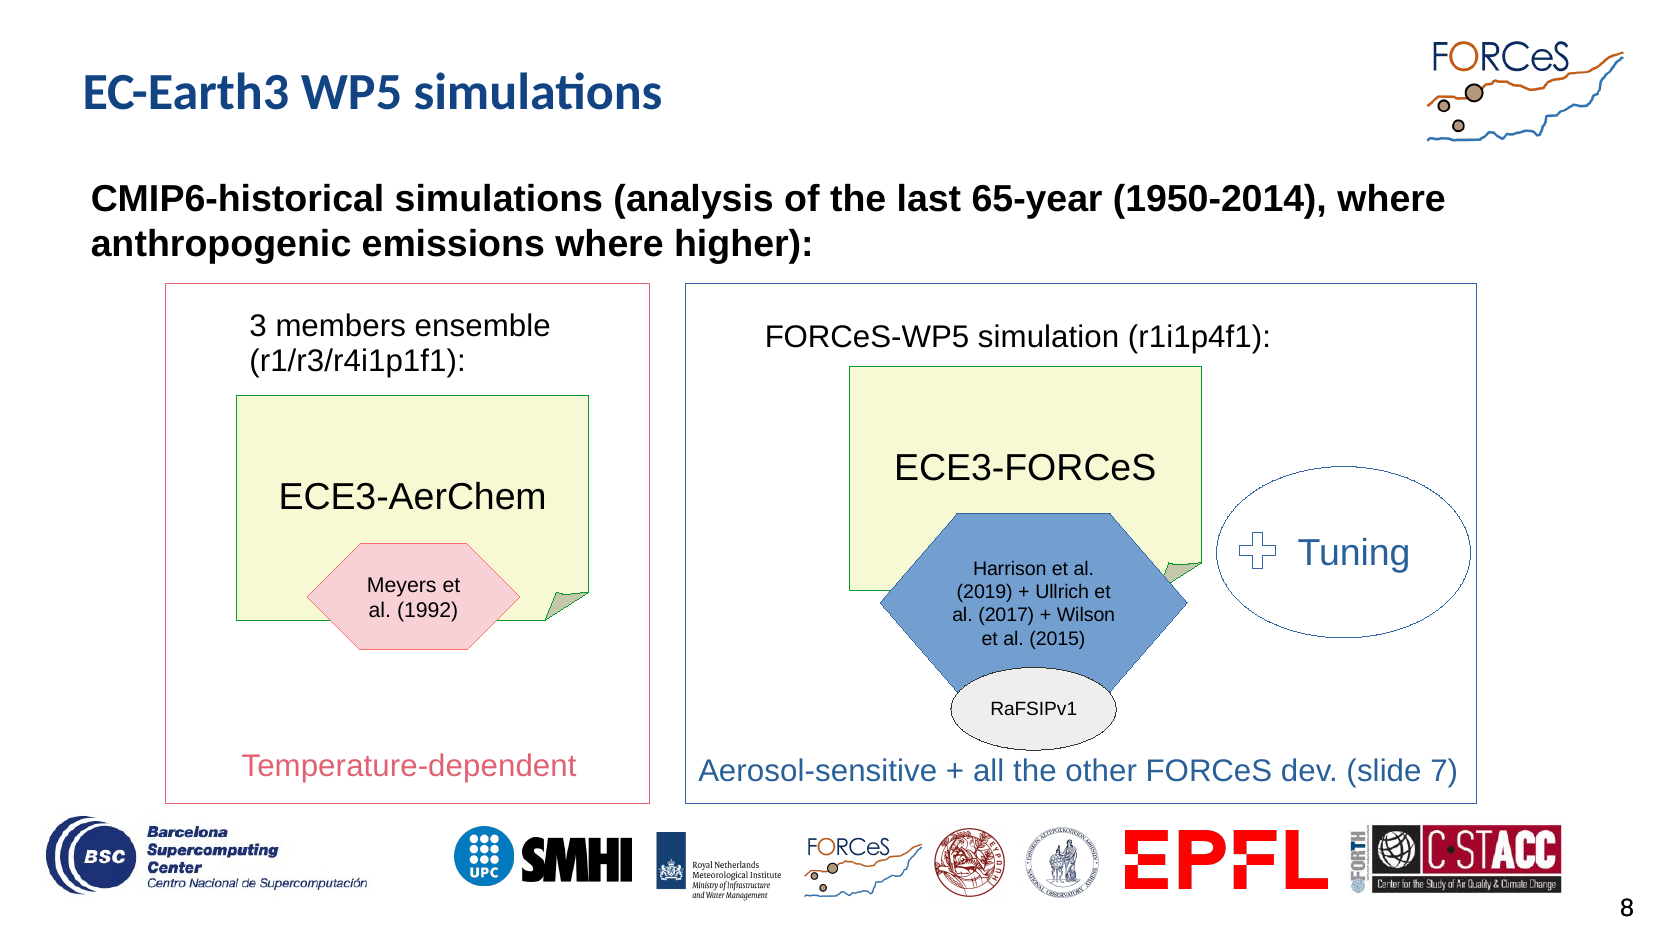

EC-Earth3 WP5 simulations
CMIP6-historical simulations (analysis of the last 65-year (1950-2014), where anthropogenic emissions where higher):
3 members ensemble
(r1/r3/r4i1p1f1):
FORCeS-WP5 simulation (r1i1p4f1):
ECE3-FORCeS
ECE3-AerChem
 Tuning
Harrison et al. (2019) + Ullrich et al. (2017) + Wilson et al. (2015)
Meyers et al. (1992)
RaFSIPv1
Temperature-dependent
Aerosol-sensitive + all the other FORCeS dev. (slide 7)
In both cases, the model has interactive tropospheric chemistry and aerosols, the differences are those that you summarized in slide 7. Not only the ice nucleation parameterizations, but also all the other stuff.
- To reduce the cloud forcing in the new configuration, we have reduced the threshold radius for autoconversion, RLCRIT_UPHYS, from 8.75 to 7.5 µm. So, rain is formed at smaller droplet sizes.
- Coeficient for determining conversion from cloud water to rain (RPRCON): before it was 1.34e-3, now 1.4e-3.
- The standard deviation of the updraft velocity distribution (SIGW) was set to 0.8 m/s and now to 0.6 m/s (by reducing it by 0.2 m/s reduced the cloud forcing by ~ 1 W/m2).